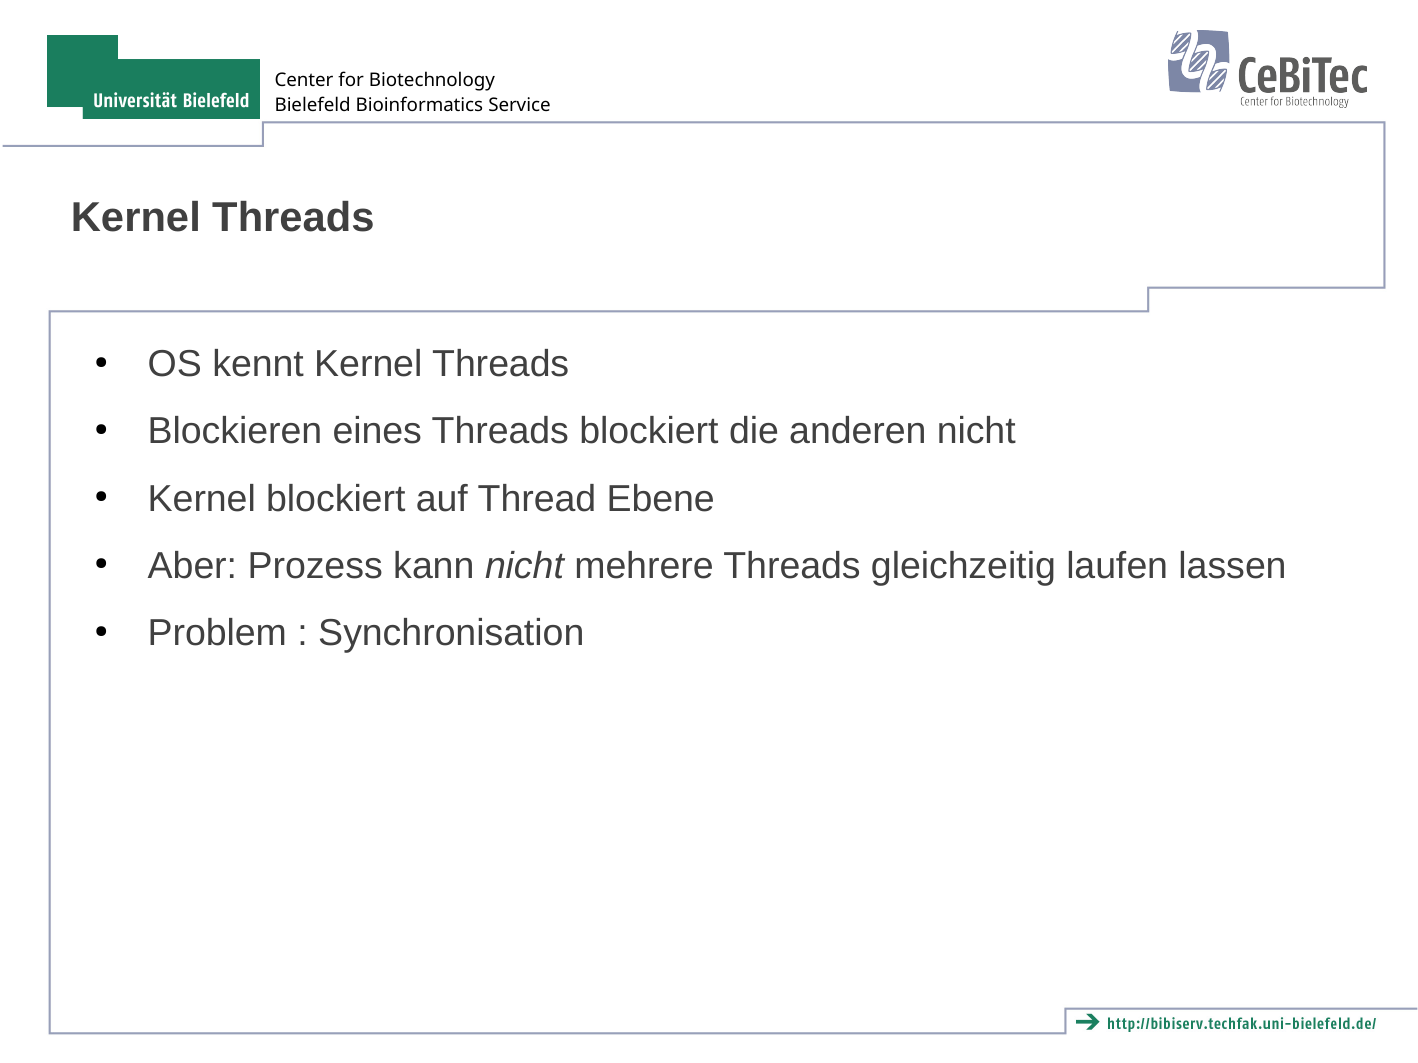

# Kernel Threads
OS kennt Kernel Threads
Blockieren eines Threads blockiert die anderen nicht
Kernel blockiert auf Thread Ebene
Aber: Prozess kann nicht mehrere Threads gleichzeitig laufen lassen
Problem : Synchronisation